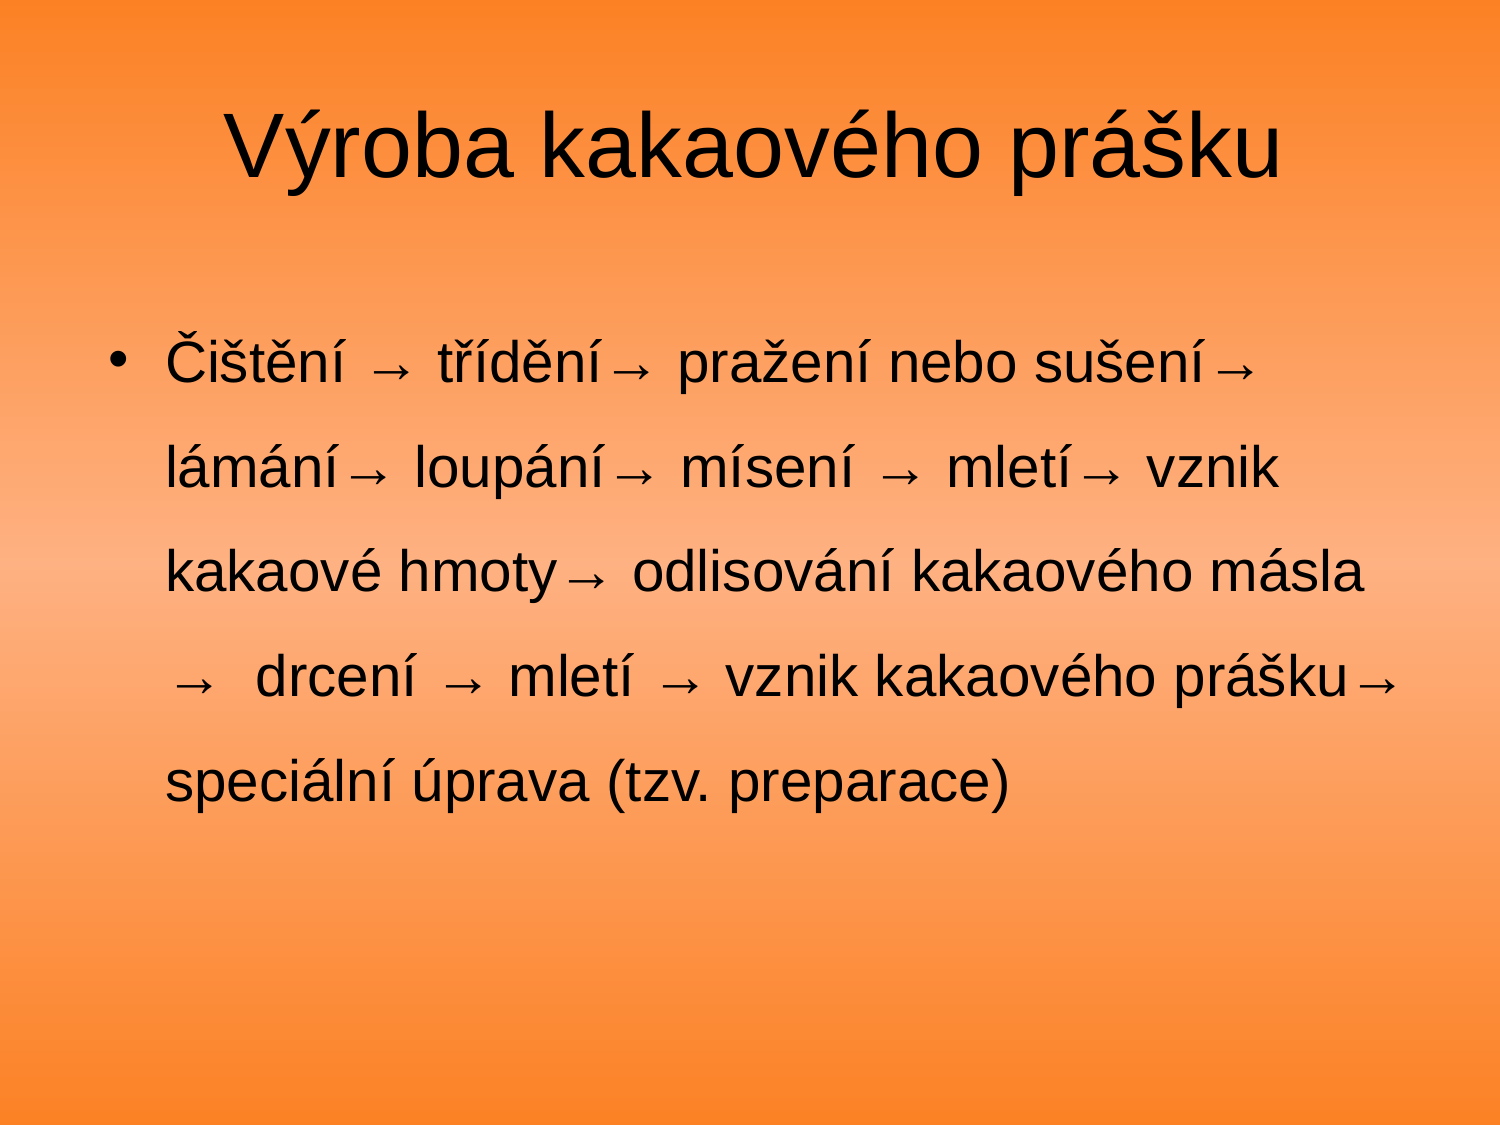

# Výroba kakaového prášku
Čištění → třídění→ pražení nebo sušení→ lámání→ loupání→ mísení → mletí→ vznik kakaové hmoty→ odlisování kakaového másla → drcení → mletí → vznik kakaového prášku→ speciální úprava (tzv. preparace)